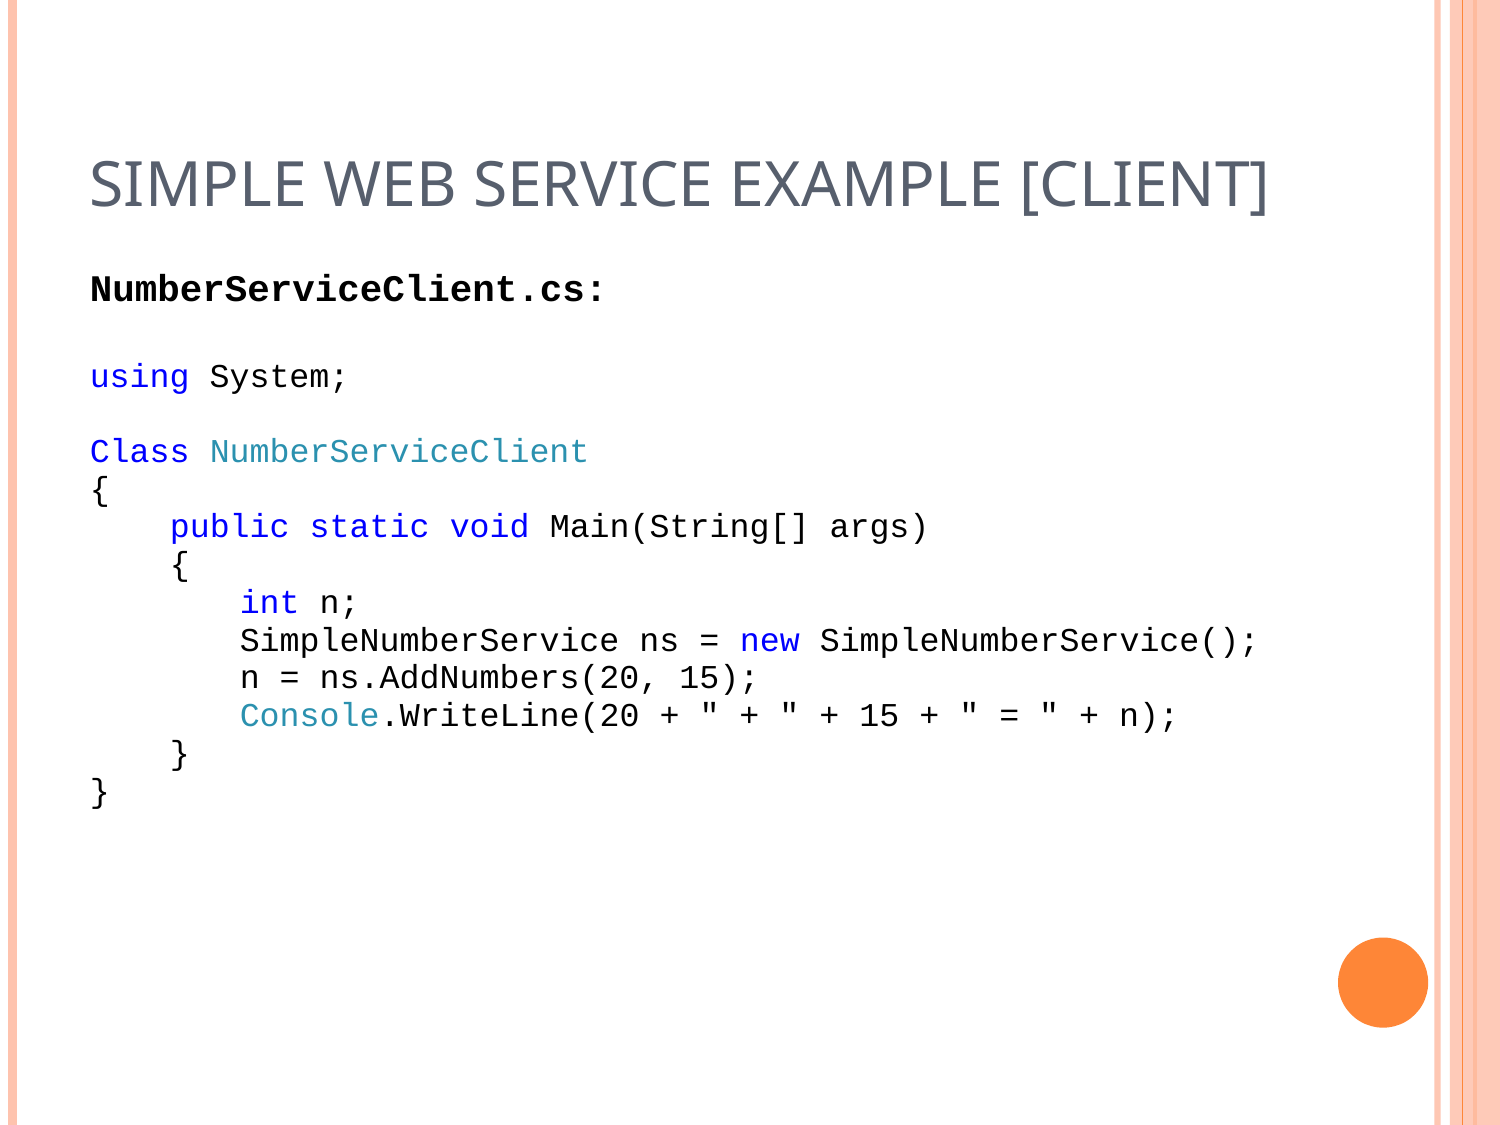

# SIMPLE WEB SERVICE EXAMPLE [CLIENT]
NumberServiceClient.cs:
using System;
Class NumberServiceClient
{
 public static void Main(String[] args)
 {
	int n;
	SimpleNumberService ns = new SimpleNumberService();
	n = ns.AddNumbers(20, 15);
	Console.WriteLine(20 + " + " + 15 + " = " + n);
 }
}